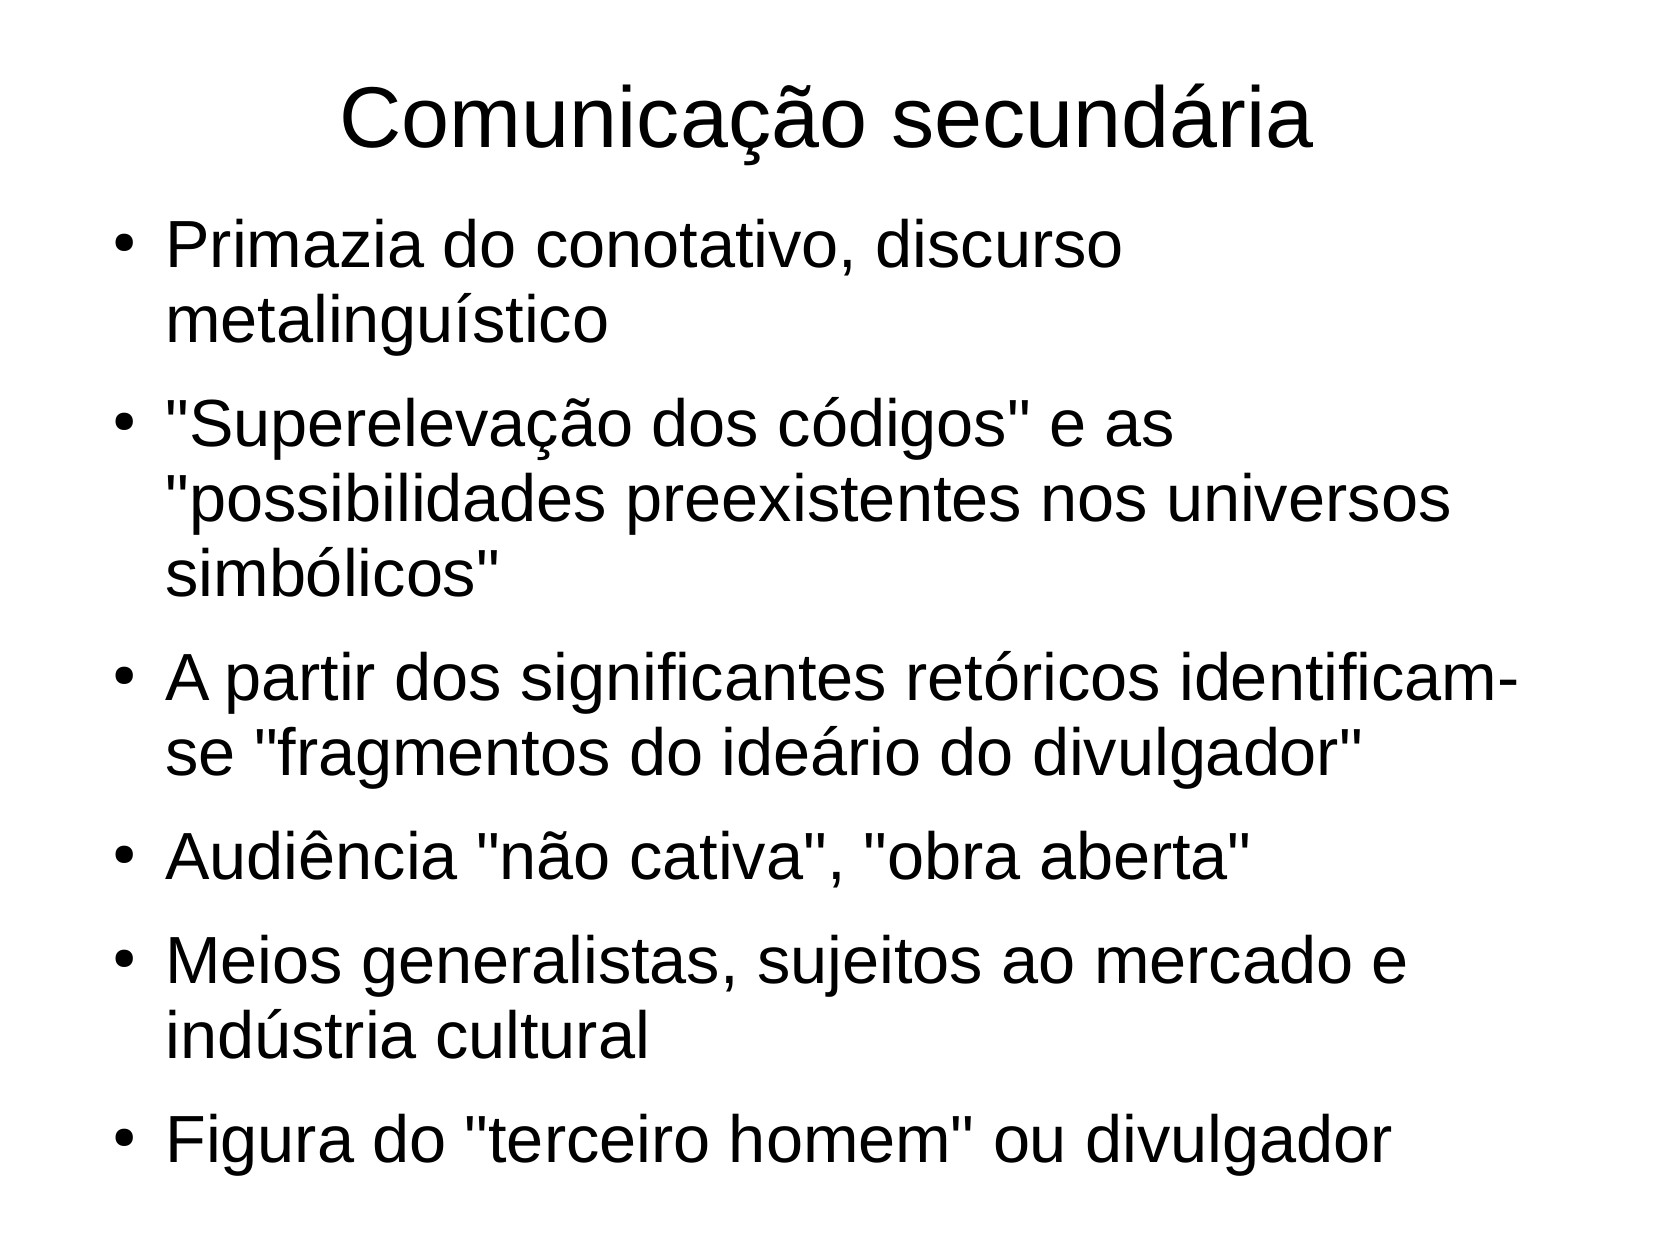

# Comunicação secundária
Primazia do conotativo, discurso metalinguístico
"Superelevação dos códigos" e as "possibilidades preexistentes nos universos simbólicos"
A partir dos significantes retóricos identificam-se "fragmentos do ideário do divulgador"
Audiência "não cativa", "obra aberta"
Meios generalistas, sujeitos ao mercado e indústria cultural
Figura do "terceiro homem" ou divulgador